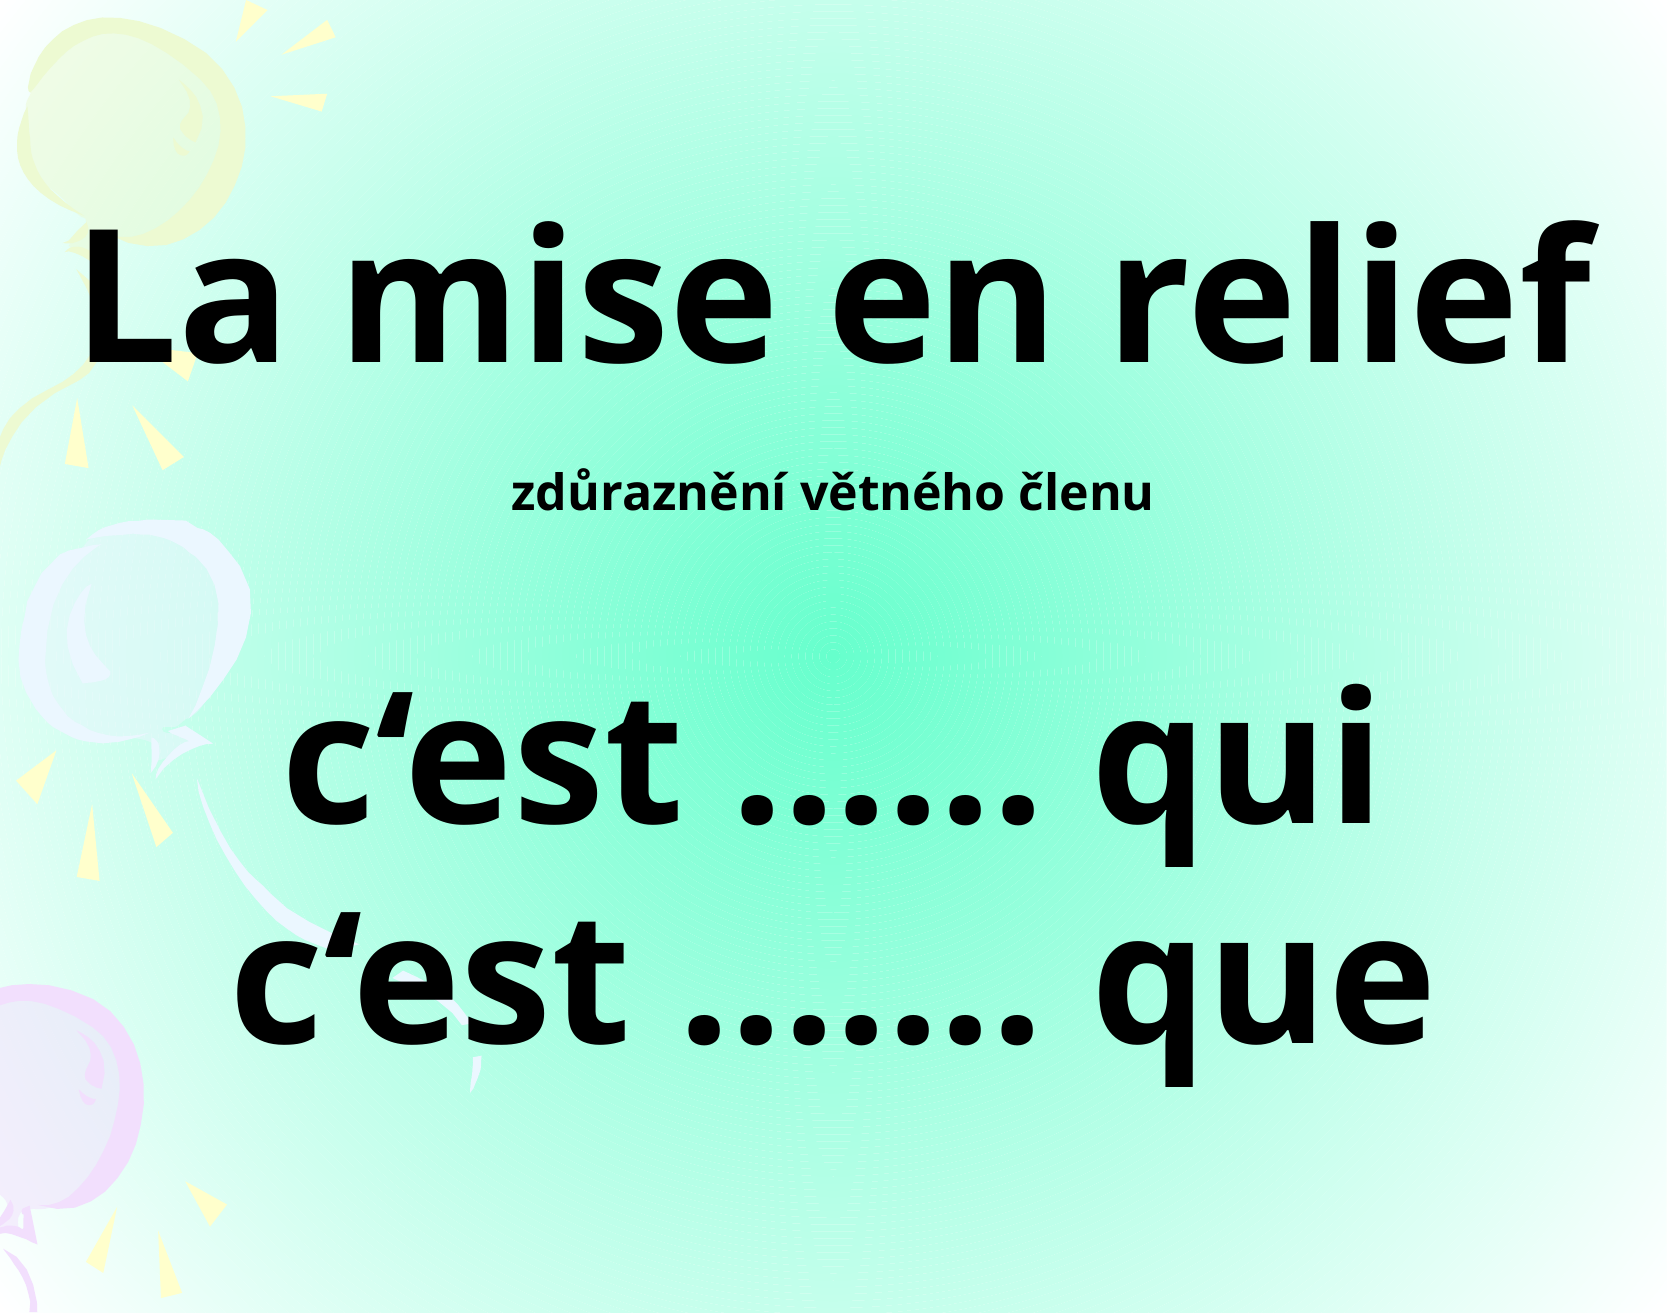

La mise en relief
zdůraznění větného členu
c‘est ...... qui
c‘est ....... que